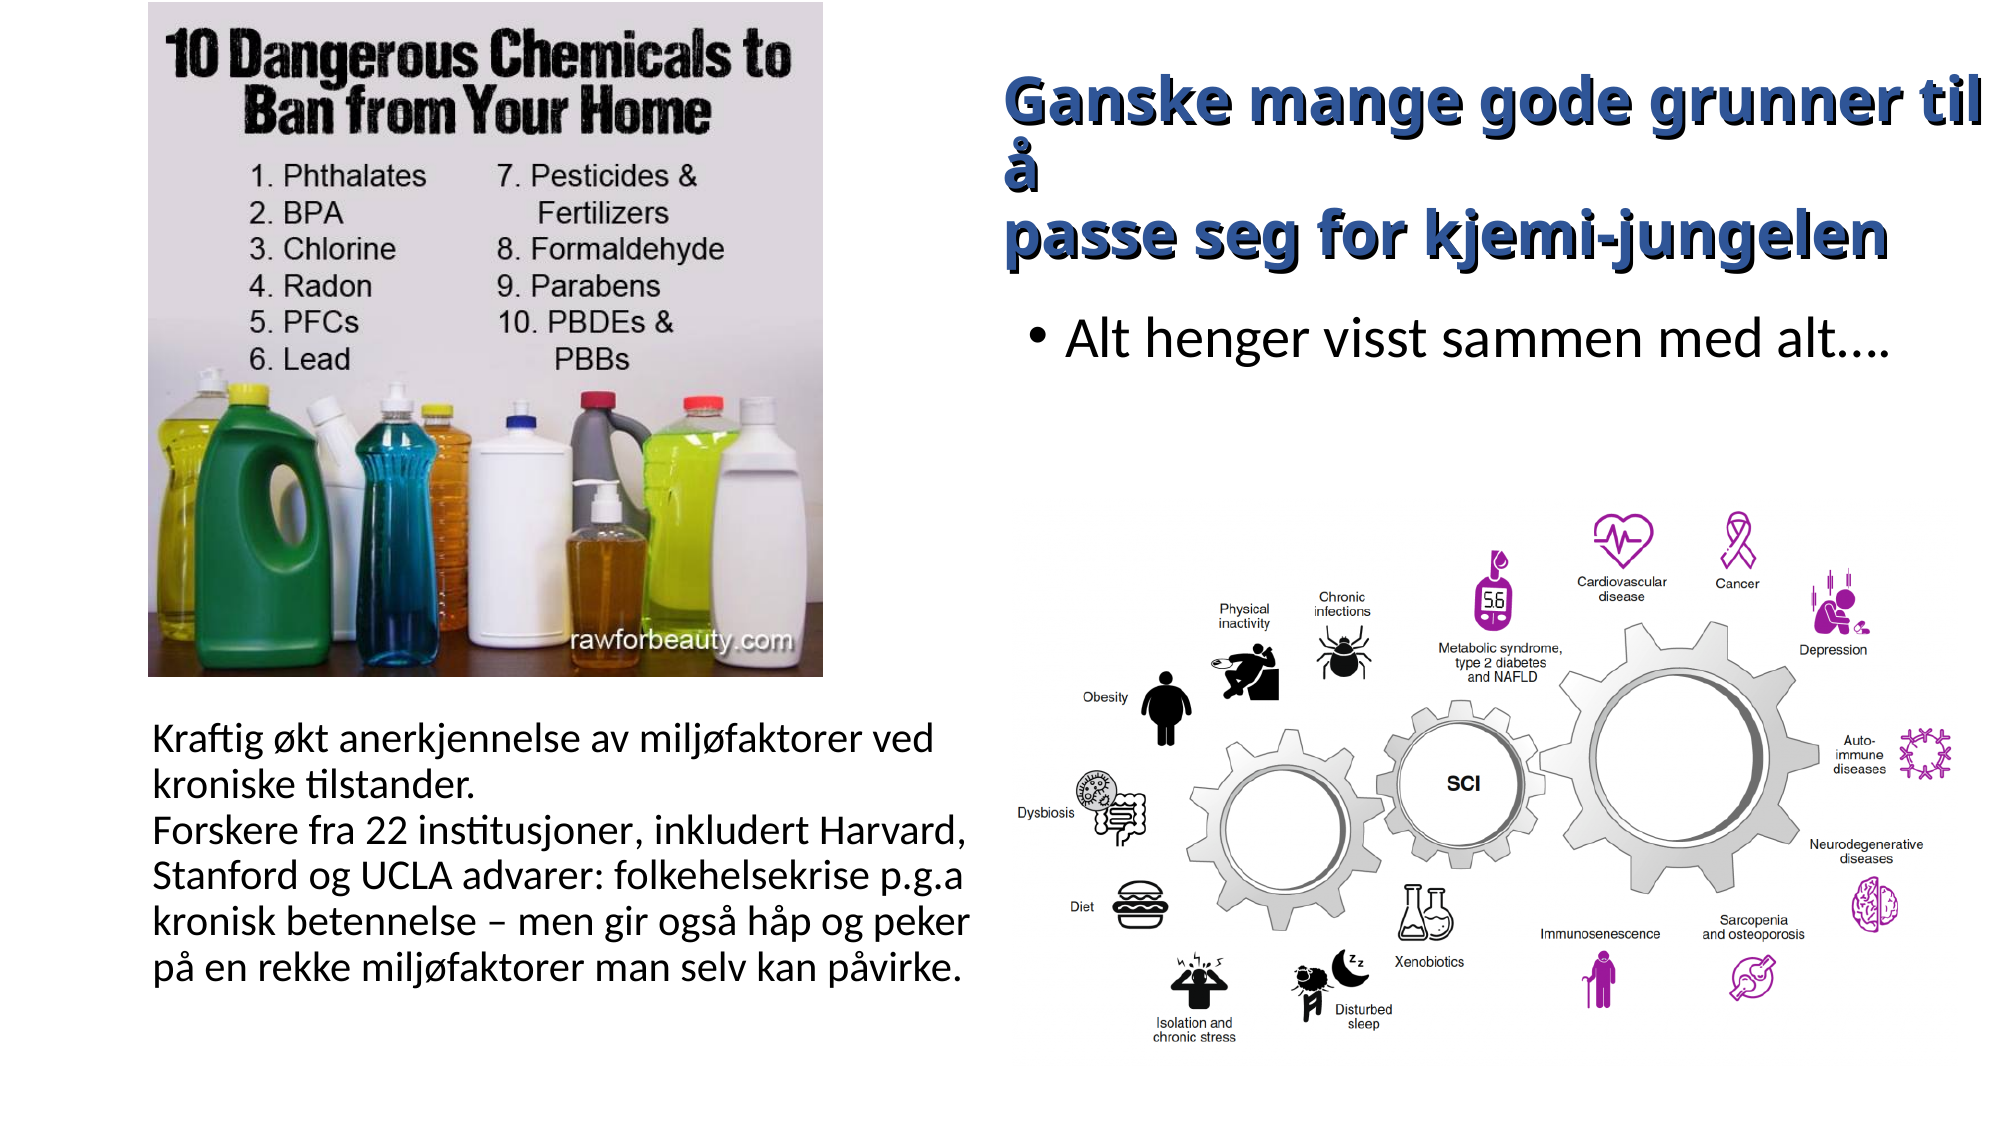

# Ganske mange gode grunner til å passe seg for kjemi-jungelen
Alt henger visst sammen med alt….
Kraftig økt anerkjennelse av miljøfaktorer ved kroniske tilstander.
Forskere fra 22 institusjoner, inkludert Harvard, Stanford og UCLA advarer: folkehelsekrise p.g.a kronisk betennelse – men gir også håp og peker på en rekke miljøfaktorer man selv kan påvirke.